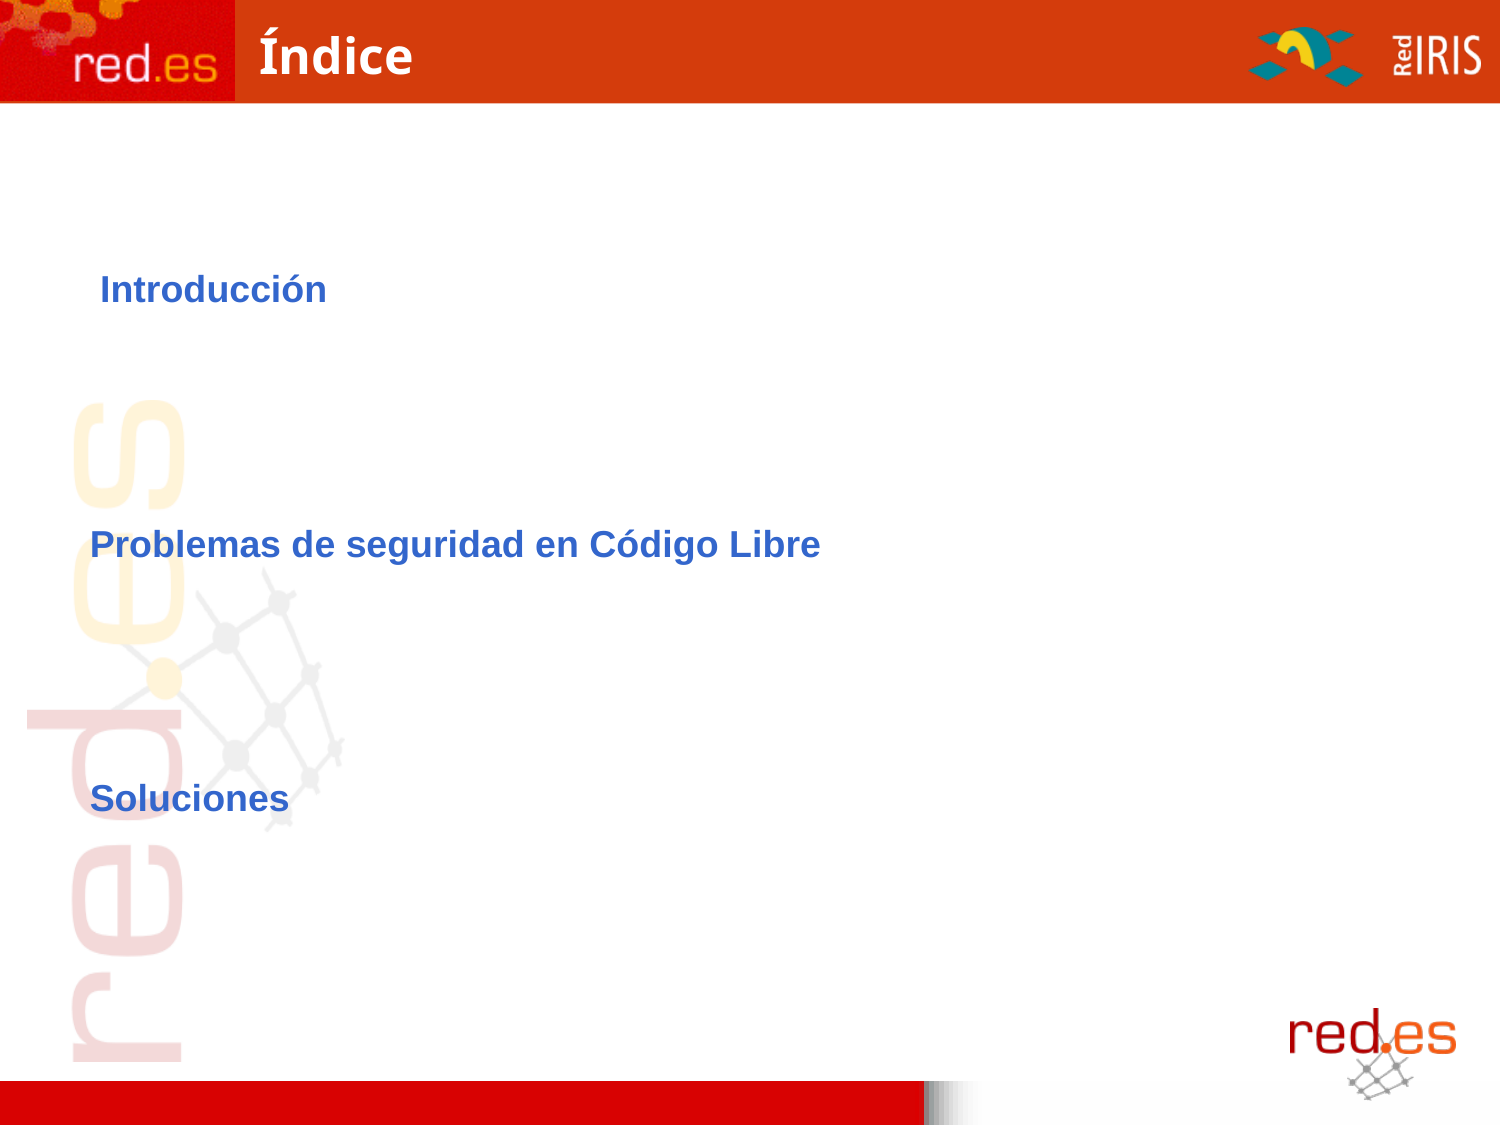

# Índice
 Introducción
Problemas de seguridad en Código Libre
Soluciones